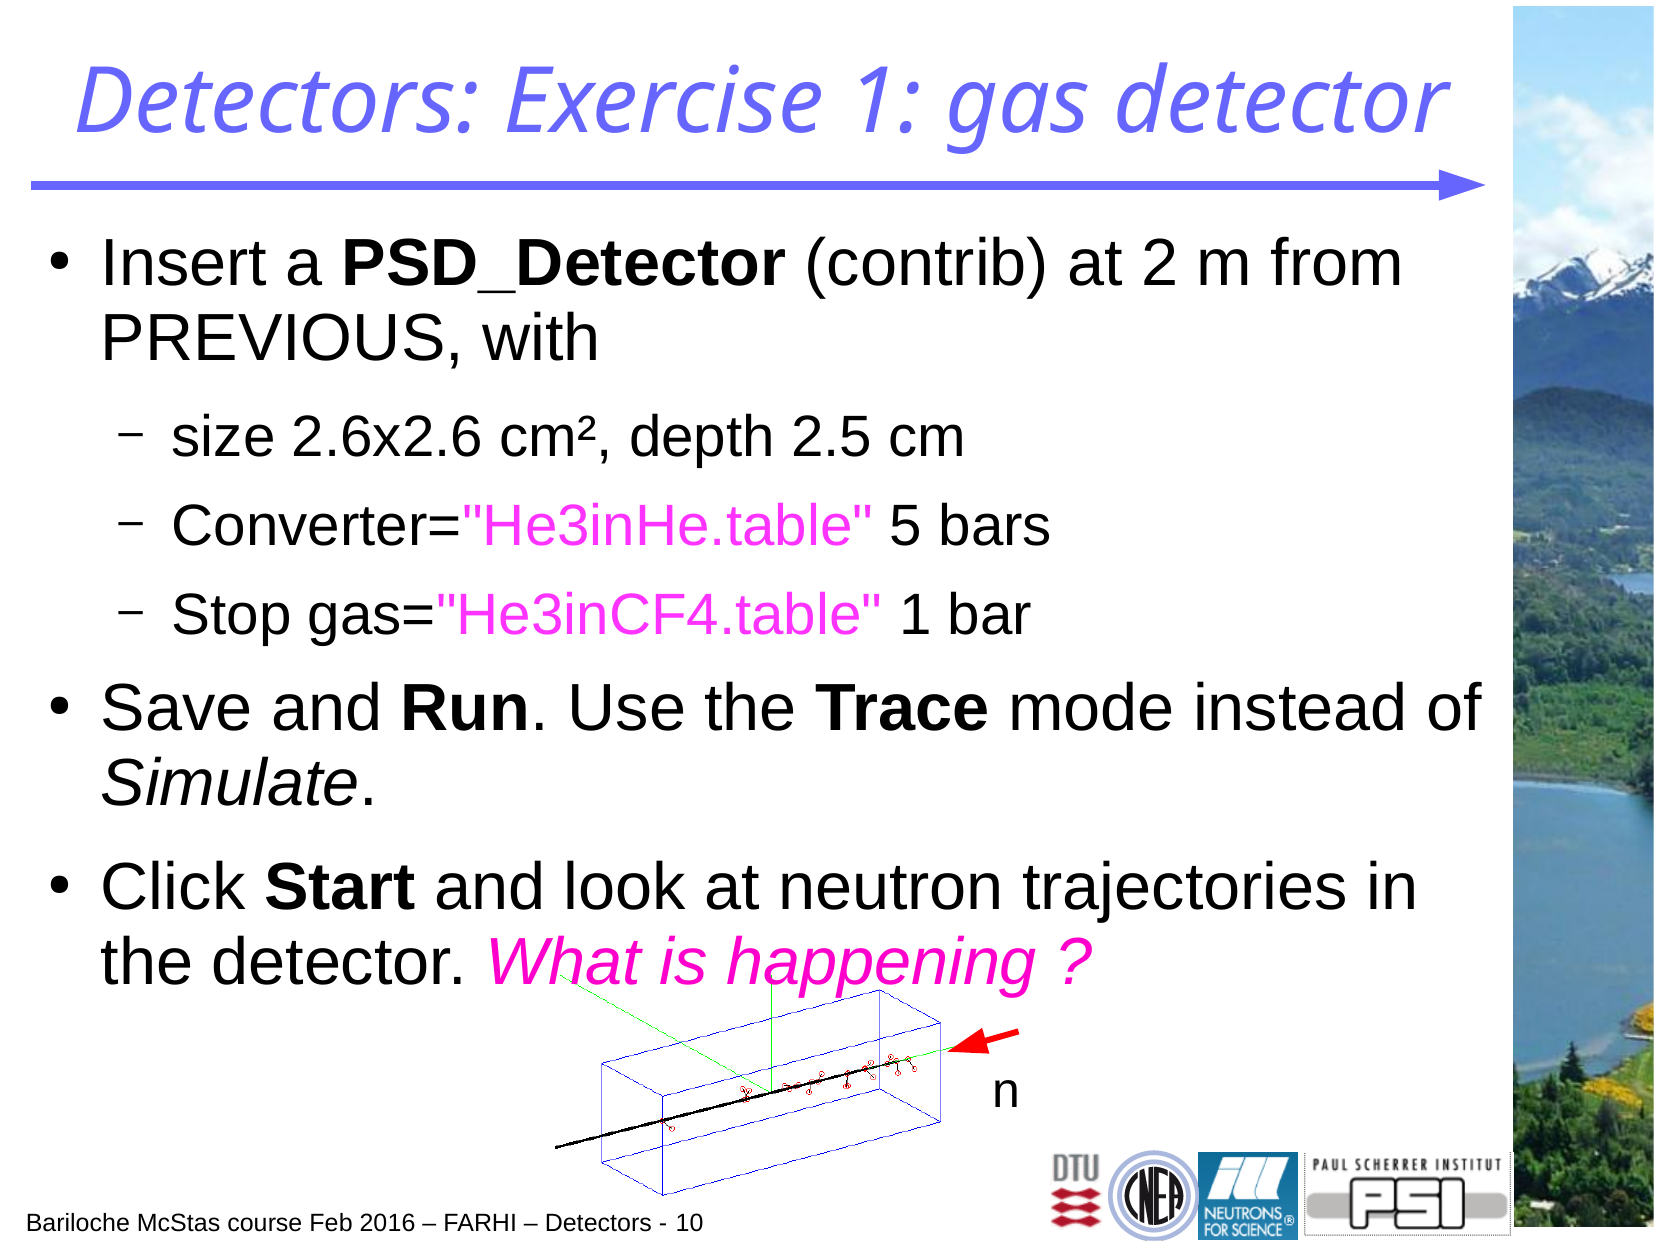

# Detectors: Exercise 1: gas detector
Insert a PSD_Detector (contrib) at 2 m from PREVIOUS, with
size 2.6x2.6 cm², depth 2.5 cm
Converter="He3inHe.table" 5 bars
Stop gas="He3inCF4.table" 1 bar
Save and Run. Use the Trace mode instead of Simulate.
Click Start and look at neutron trajectories in the detector. What is happening ?
n